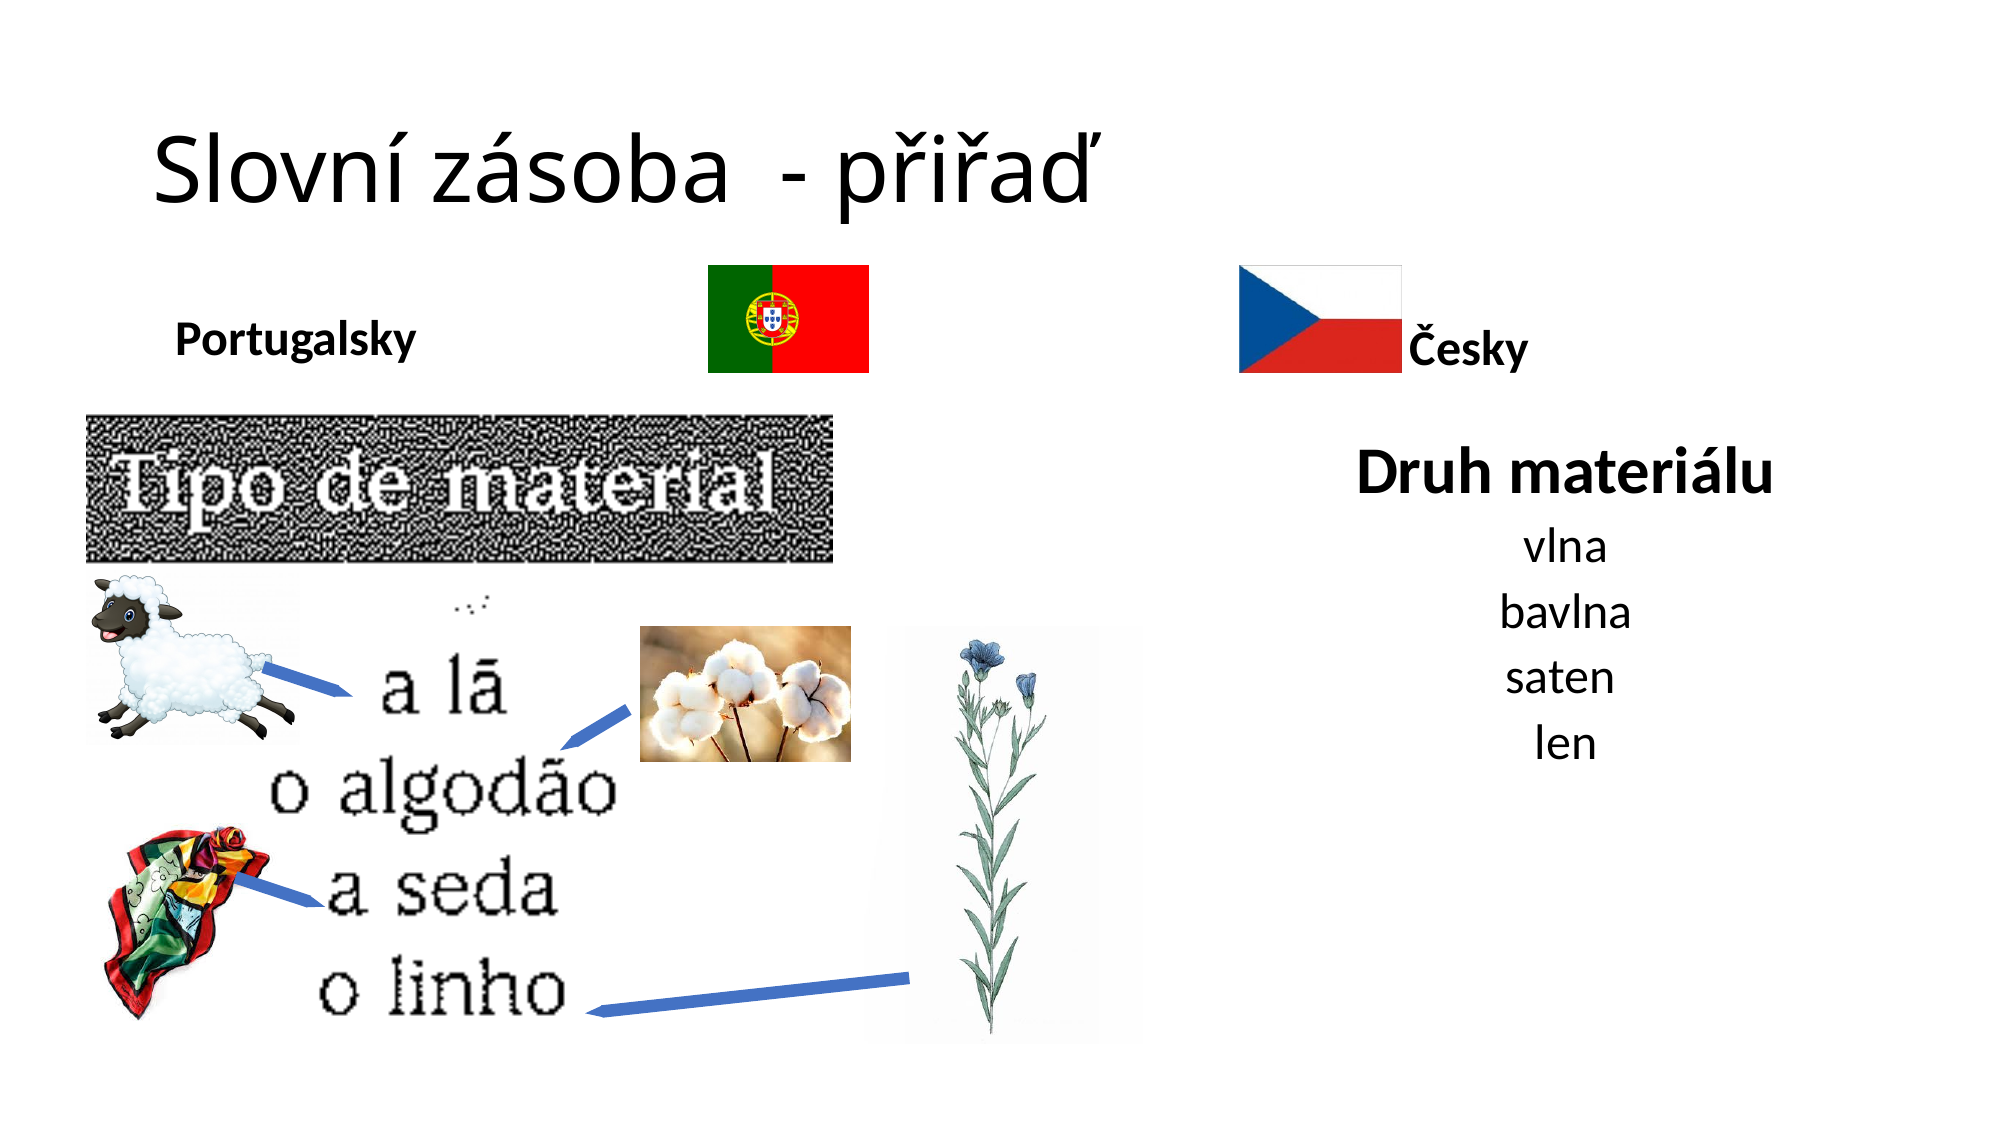

# Slovní zásoba - přiřaď
Portugalsky
Česky
Druh materiálu
vlna
bavlna
saten
len